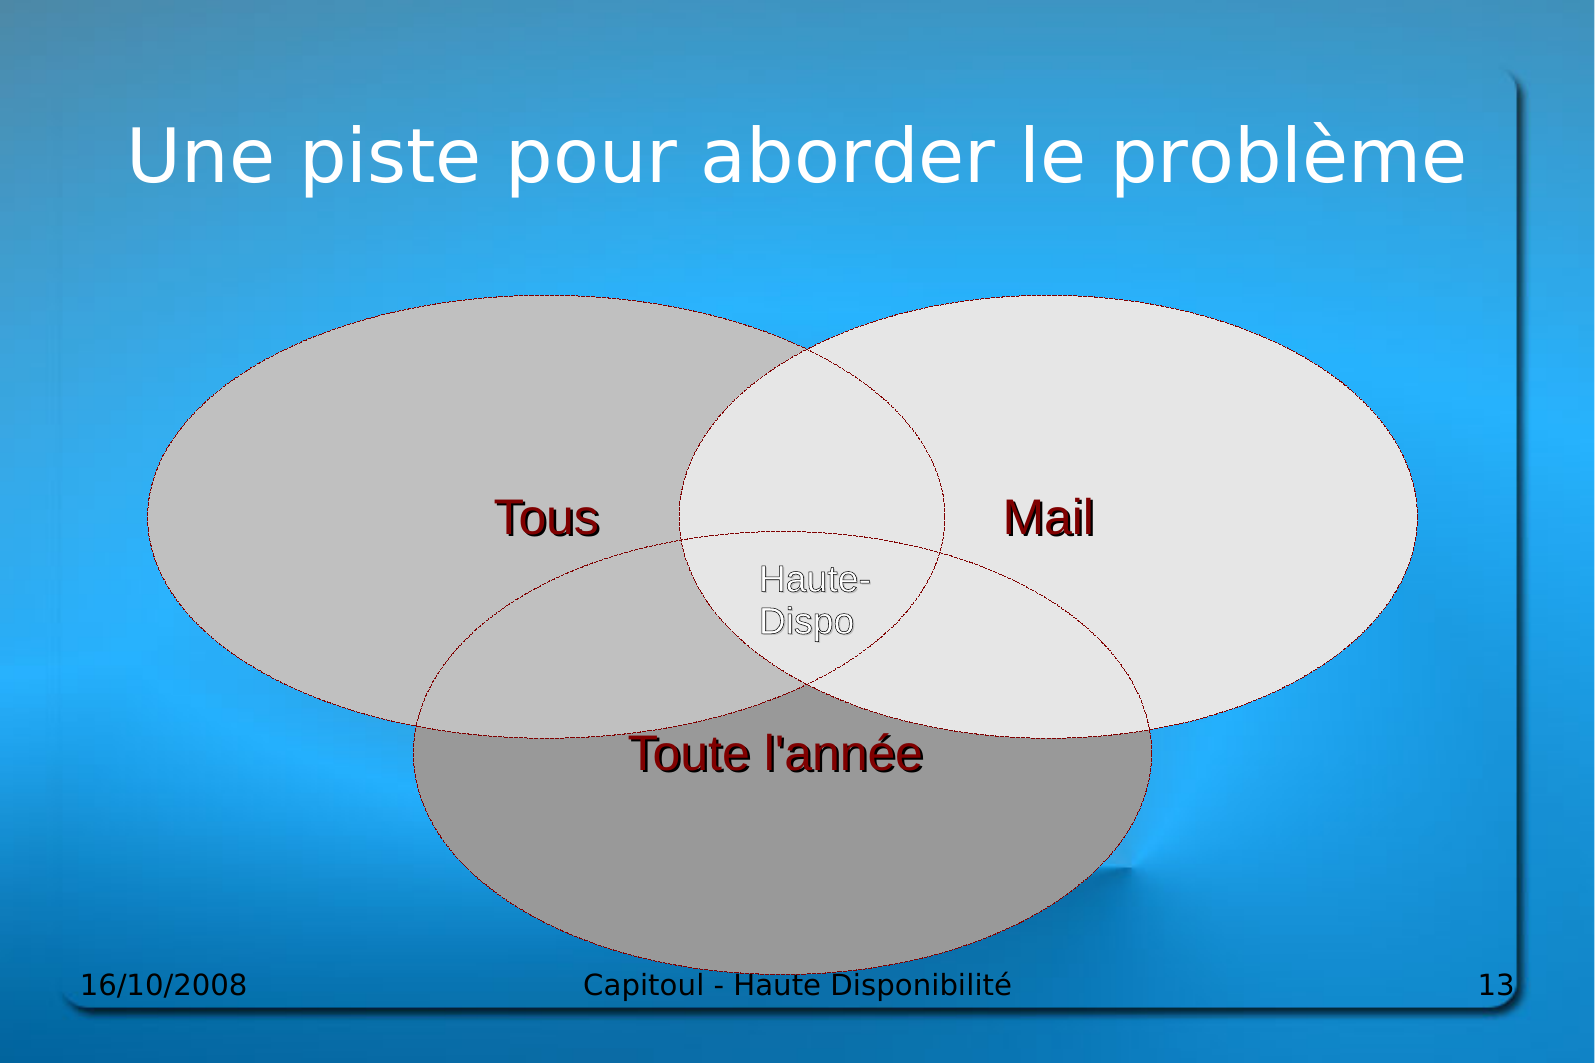

# Une piste pour aborder le problème
Tous
Mail
Toute l'année
Haute-
Dispo
16/10/2008
Capitoul - Haute Disponibilité
13